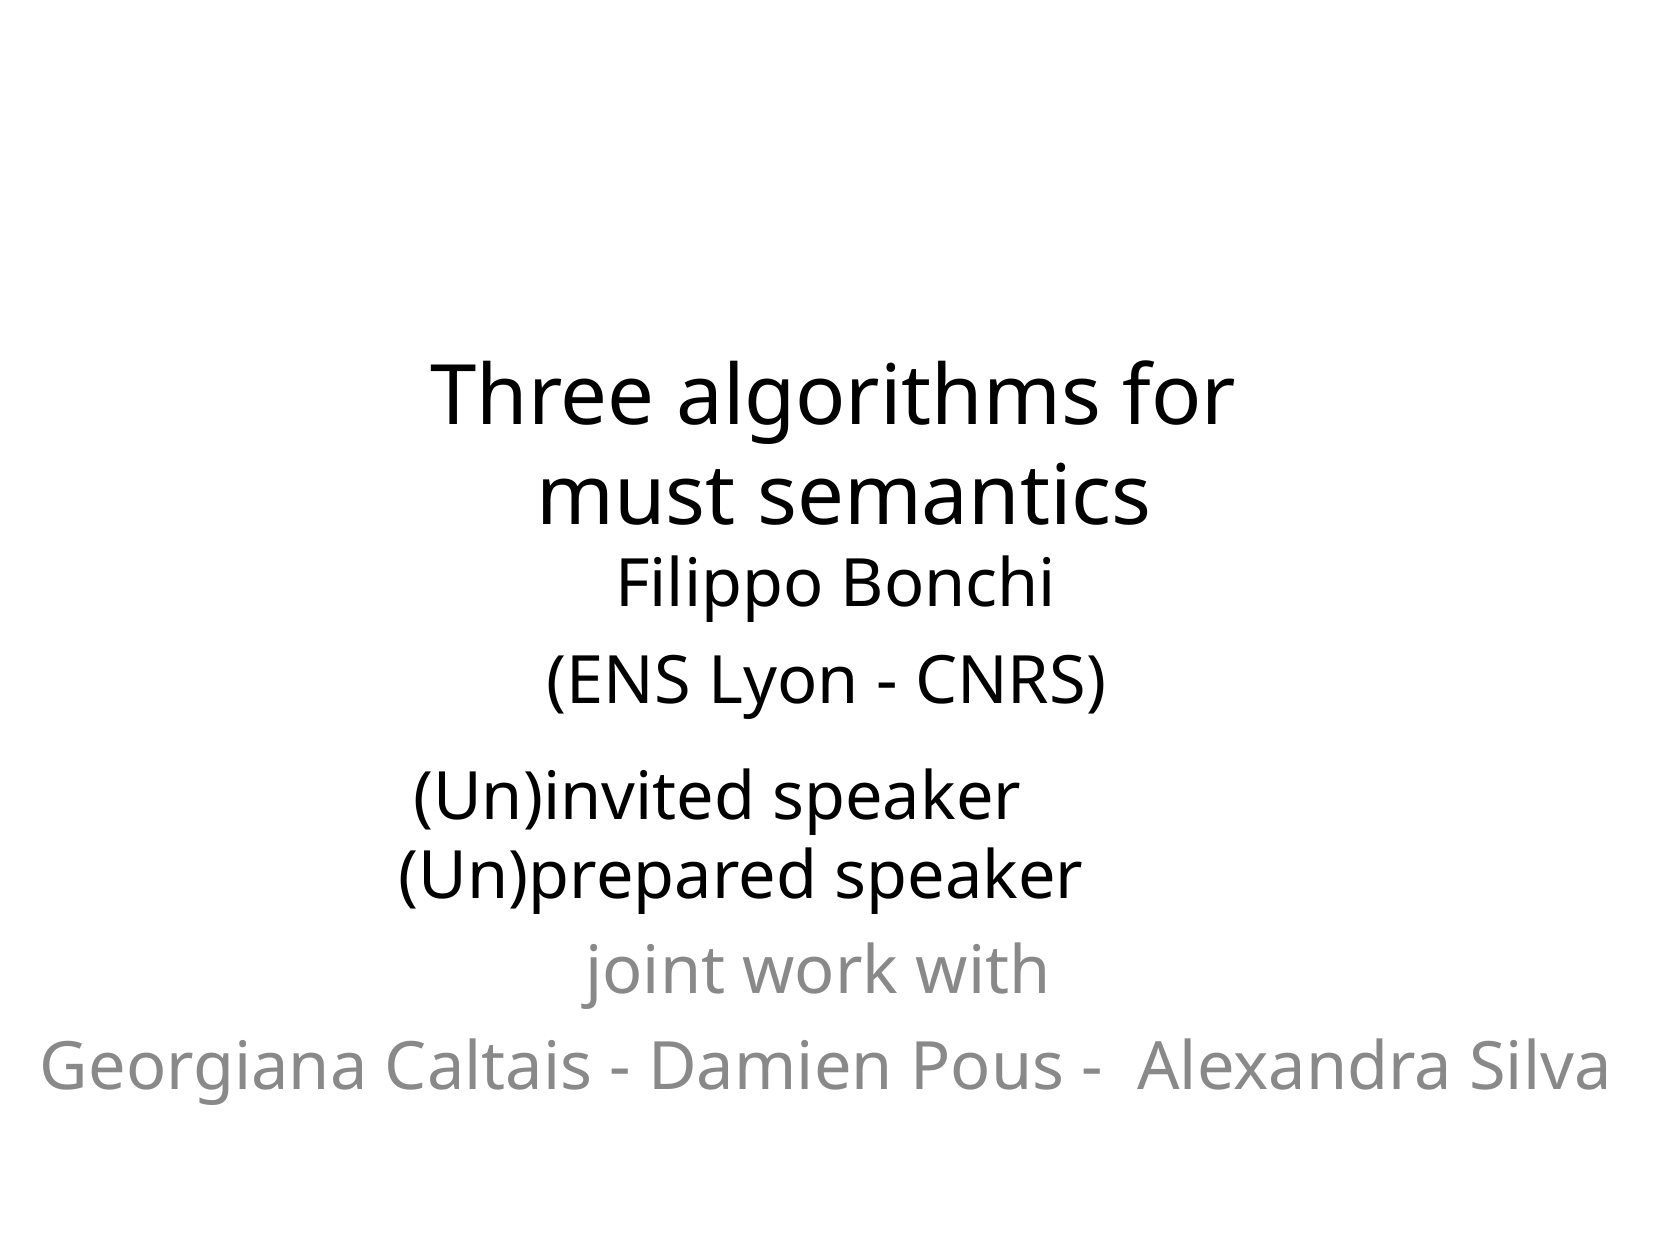

Three algorithms for
must semantics
 Filippo Bonchi
(ENS Lyon - CNRS)
joint work with
Georgiana Caltais - Damien Pous - Alexandra Silva
(Un)invited speaker
(Un)prepared speaker